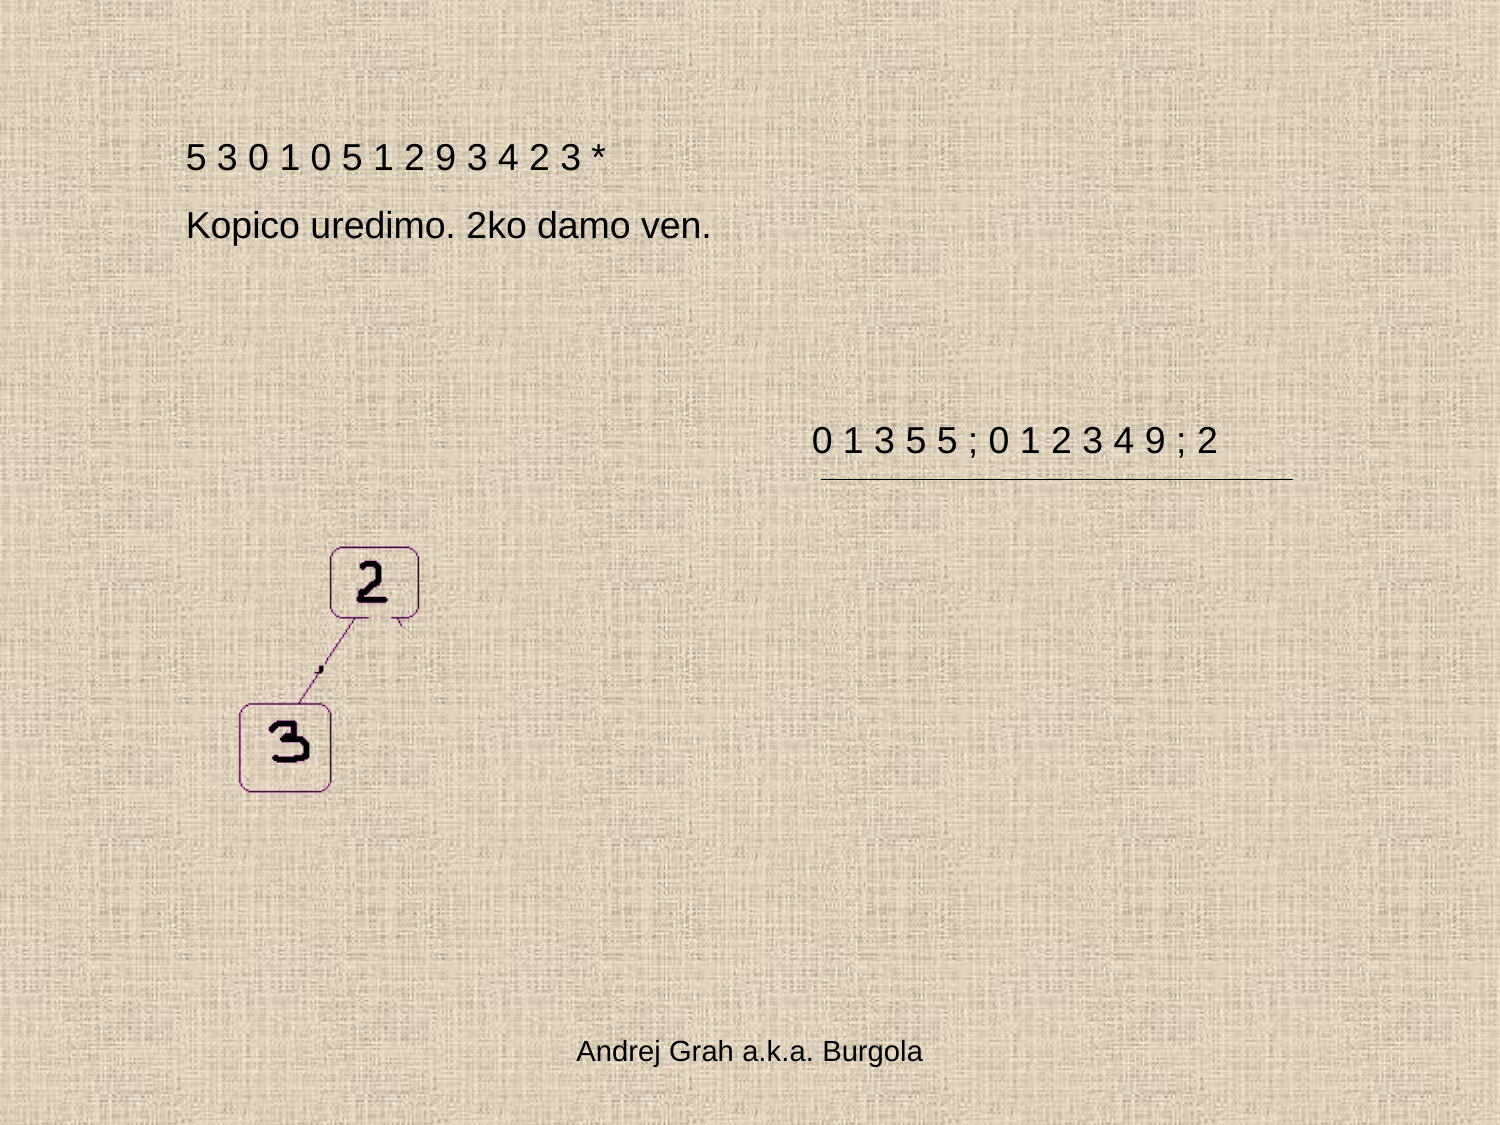

5 3 0 1 0 5 1 2 9 3 4 2 3 *
Kopico uredimo. 2ko damo ven.
0 1 3 5 5 ; 0 1 2 3 4 9 ; 2
Andrej Grah a.k.a. Burgola